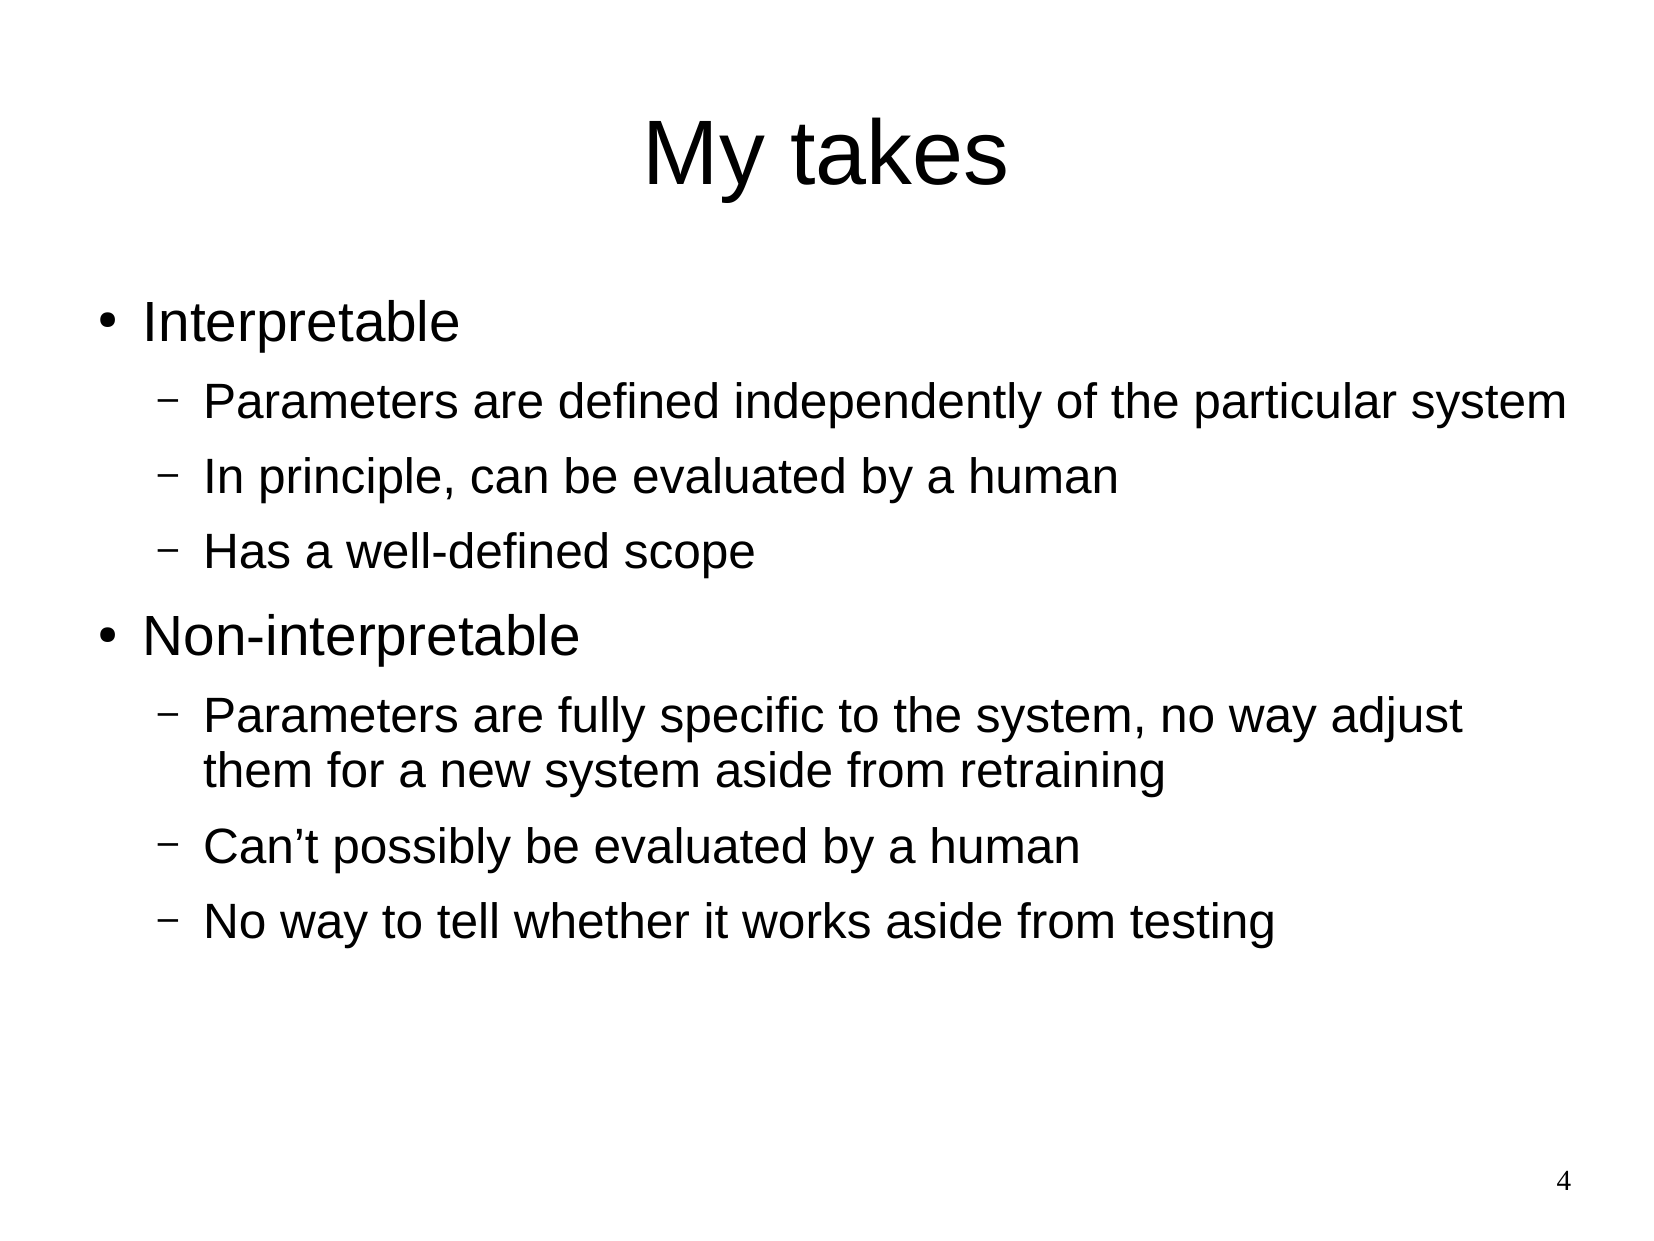

# My takes
Interpretable
Parameters are defined independently of the particular system
In principle, can be evaluated by a human
Has a well-defined scope
Non-interpretable
Parameters are fully specific to the system, no way adjust them for a new system aside from retraining
Can’t possibly be evaluated by a human
No way to tell whether it works aside from testing
4